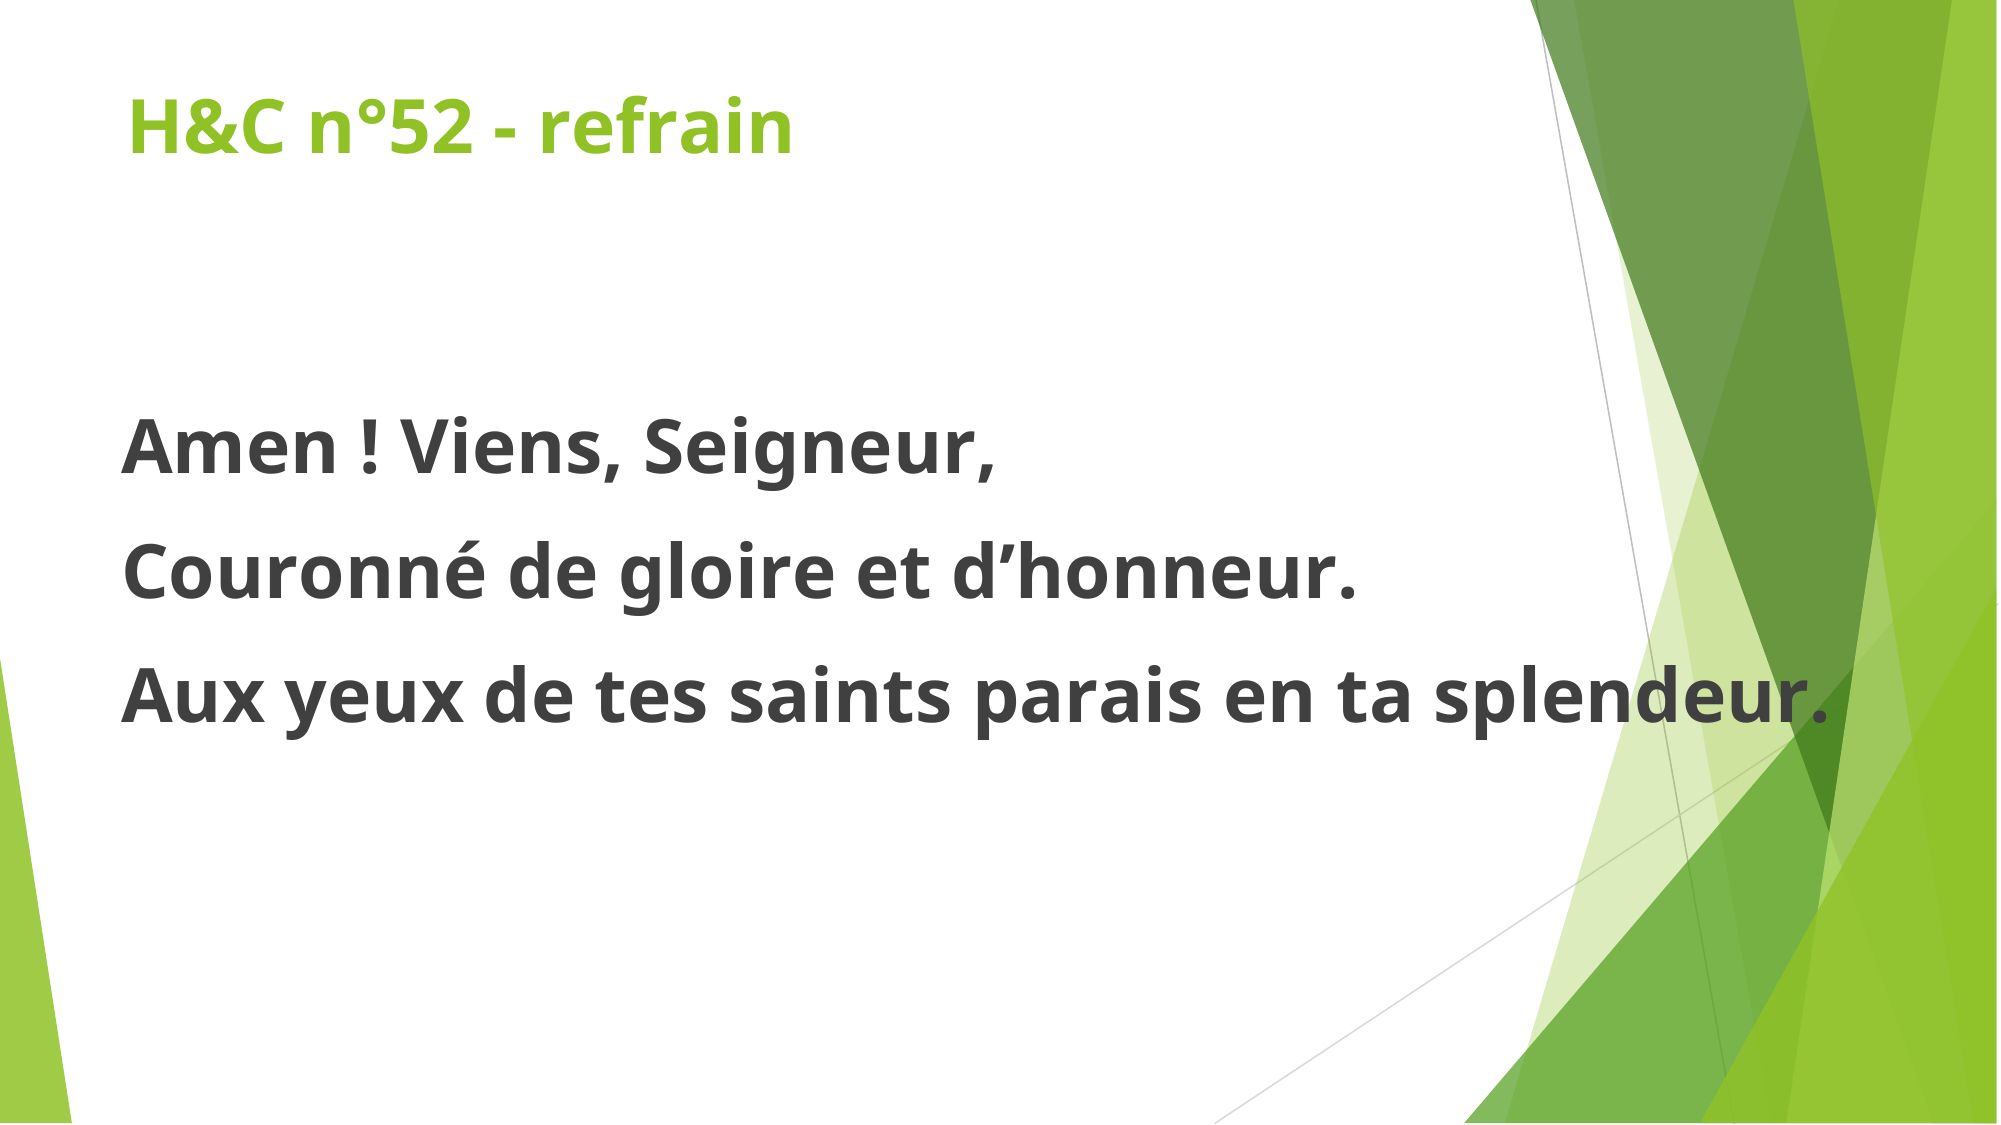

H&C n°52 - refrain
Amen ! Viens, Seigneur,
Couronné de gloire et d’honneur.
Aux yeux de tes saints parais en ta splendeur.